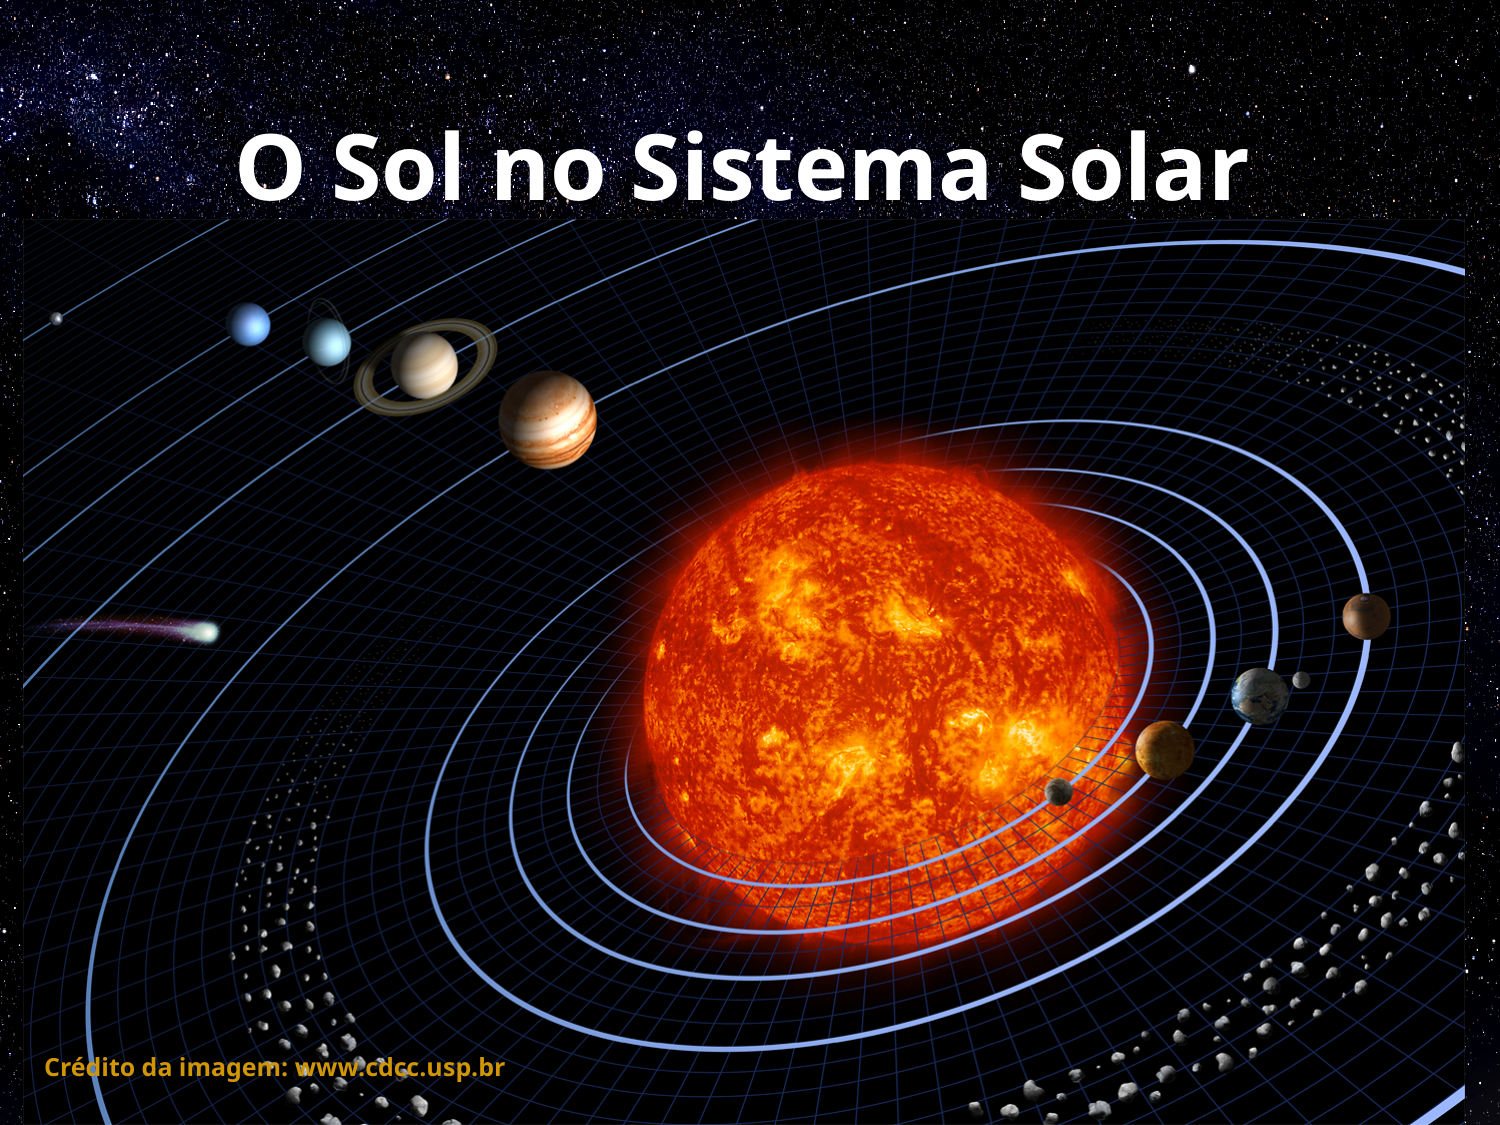

# O Sol no Sistema Solar
Crédito da imagem: www.cdcc.usp.br